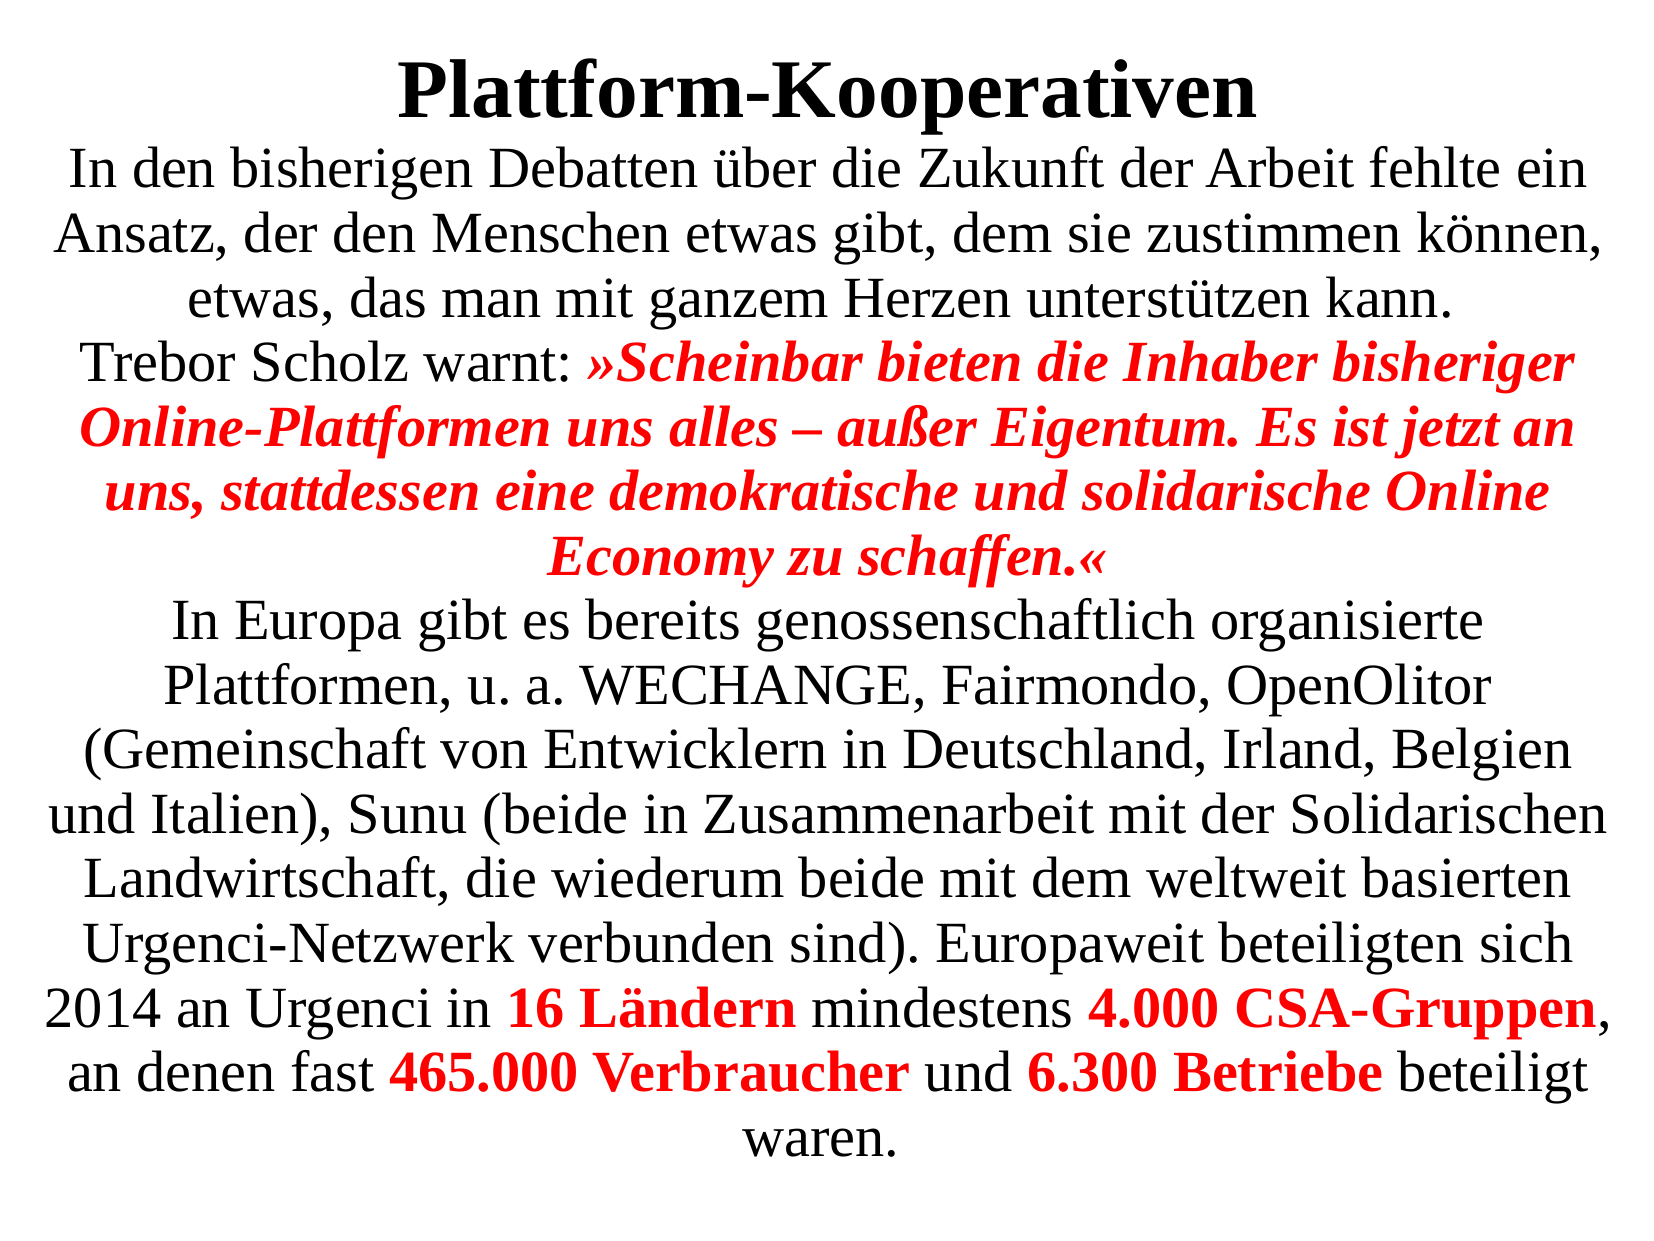

Plattform-Kooperativen
In den bisherigen Debatten über die Zukunft der Arbeit fehlte ein Ansatz, der den Menschen etwas gibt, dem sie zustimmen können, etwas, das man mit ganzem Herzen unterstützen kann.
Trebor Scholz warnt: »Scheinbar bieten die Inhaber bisheriger Online-Plattformen uns alles – außer Eigentum. Es ist jetzt an uns, stattdessen eine demokratische und solidarische Online Economy zu schaffen.«
In Europa gibt es bereits genossenschaftlich organisierte Plattformen, u. a. WECHANGE, Fairmondo, OpenOlitor (Gemeinschaft von Entwicklern in Deutschland, Irland, Belgien und Italien), Sunu (beide in Zusammenarbeit mit der Solidarischen Landwirtschaft, die wiederum beide mit dem weltweit basierten Urgenci-Netzwerk verbunden sind). Europaweit beteiligten sich 2014 an Urgenci in 16 Ländern mindestens 4.000 CSA-Gruppen, an denen fast 465.000 Verbraucher und 6.300 Betriebe beteiligt waren.